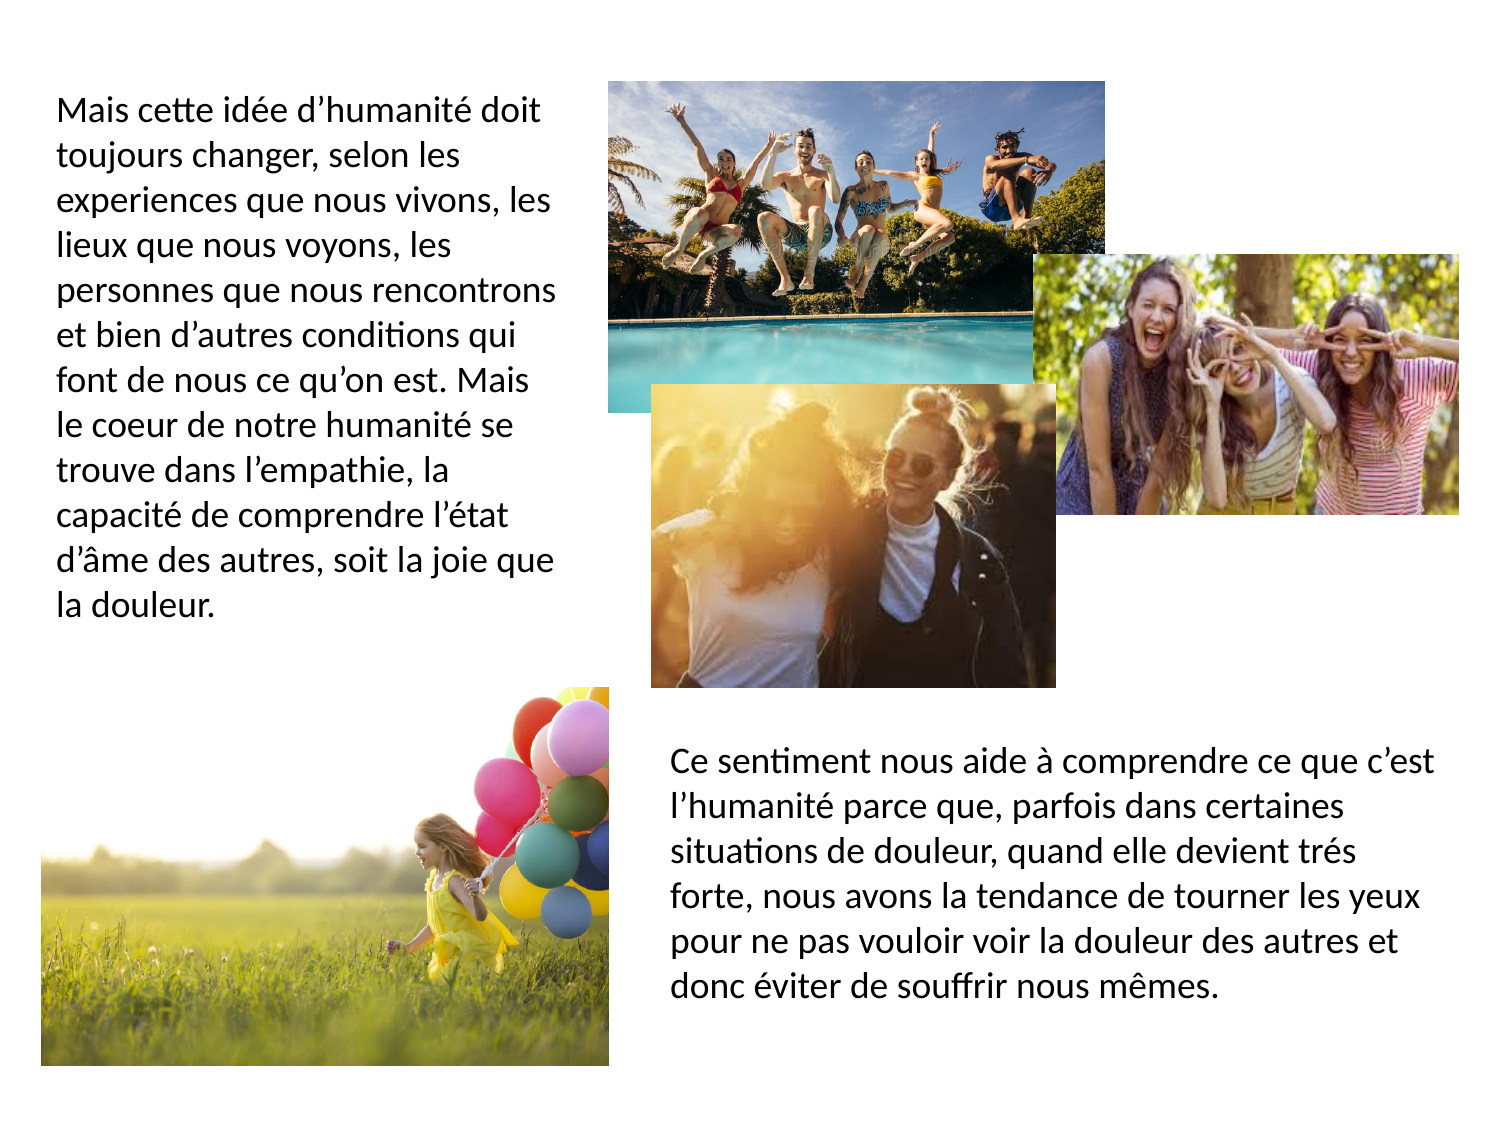

Mais cette idée d’humanité doit toujours changer, selon les experiences que nous vivons, les lieux que nous voyons, les personnes que nous rencontrons et bien d’autres conditions qui font de nous ce qu’on est. Mais le coeur de notre humanité se trouve dans l’empathie, la capacité de comprendre l’état d’âme des autres, soit la joie que la douleur.
Ce sentiment nous aide à comprendre ce que c’est l’humanité parce que, parfois dans certaines situations de douleur, quand elle devient trés forte, nous avons la tendance de tourner les yeux pour ne pas vouloir voir la douleur des autres et donc éviter de souffrir nous mêmes.